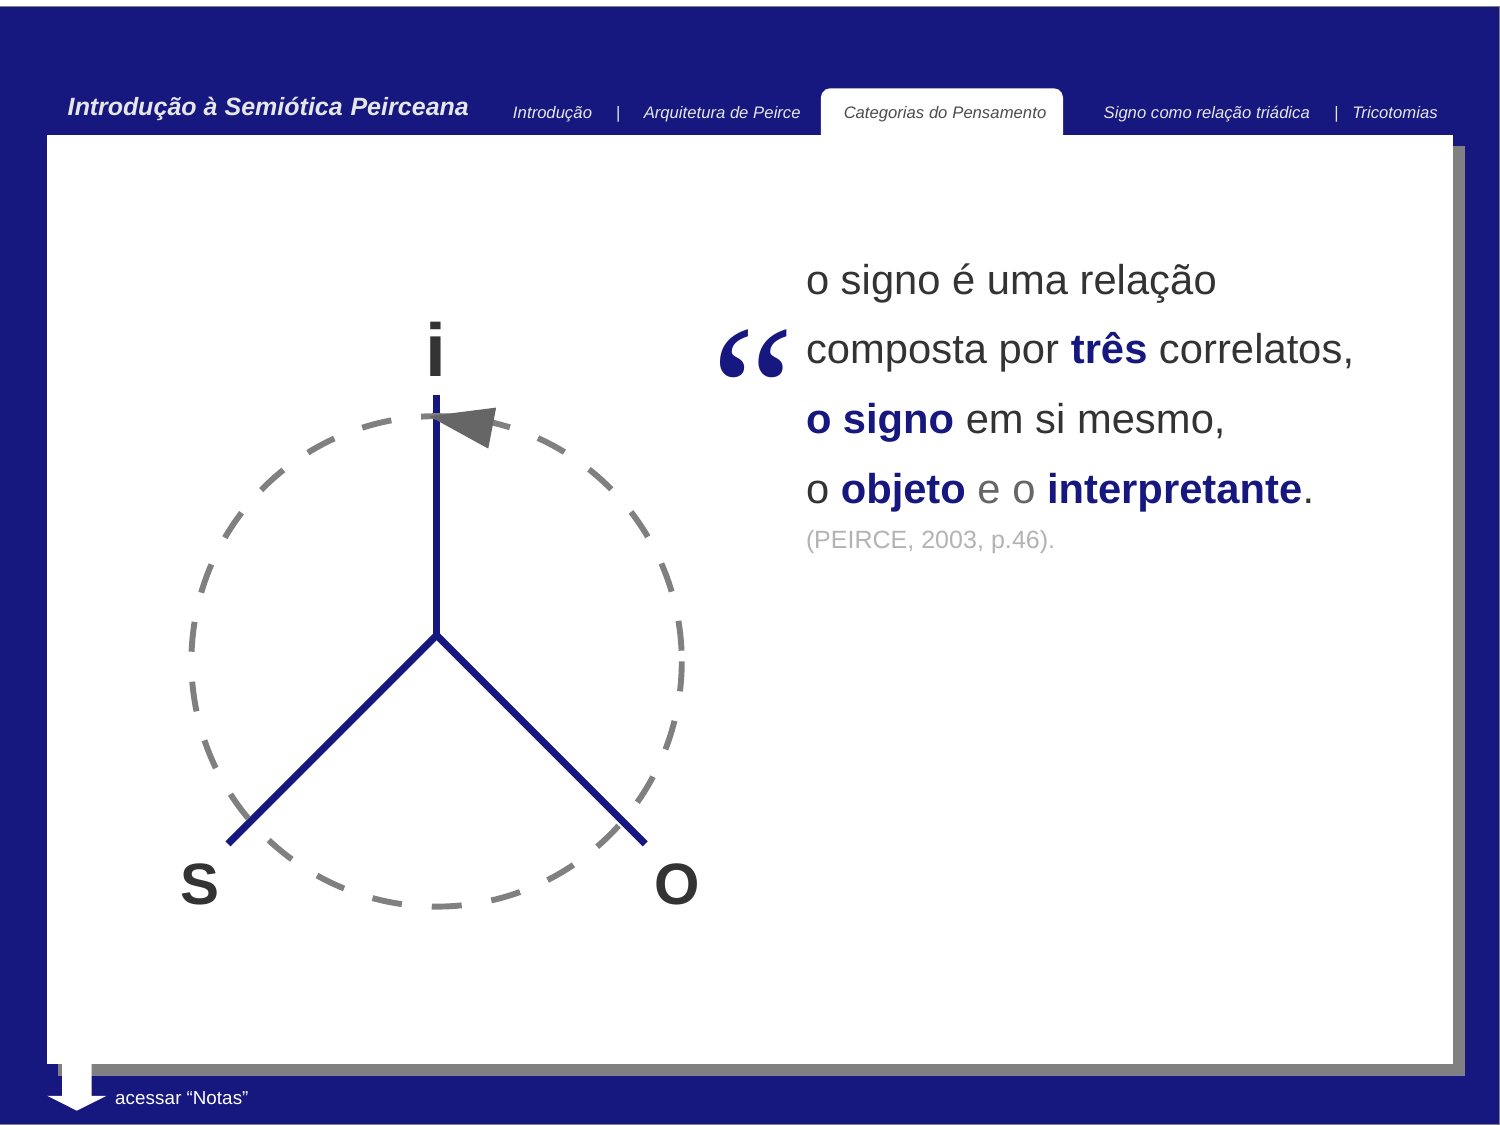

“
o signo é uma relação composta por três correlatos,
o signo em si mesmo,
o objeto e o interpretante.
(PEIRCE, 2003, p.46).
i
S
O
acessar “Notas”